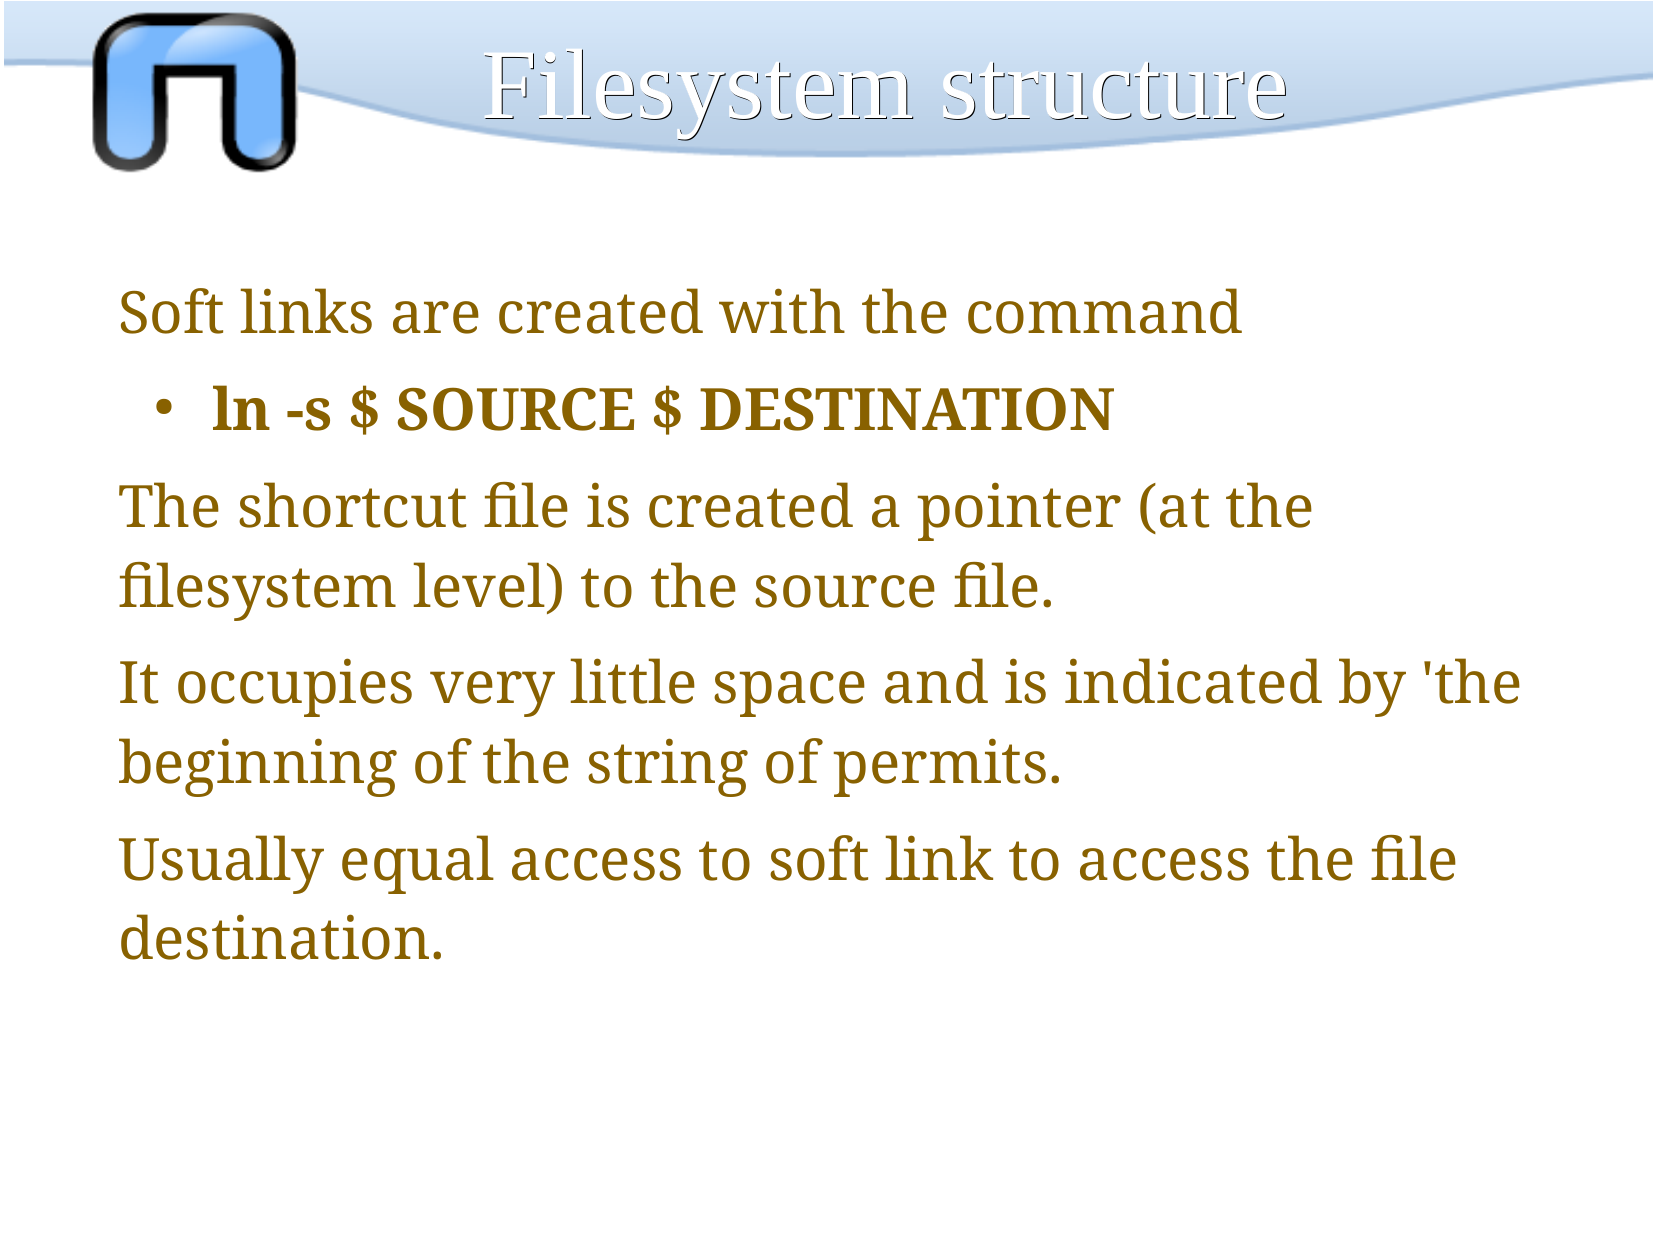

Filesystem structure
# Soft links are created with the command
ln -s $ SOURCE $ DESTINATION
The shortcut file is created a pointer (at the filesystem level) to the source file.
It occupies very little space and is indicated by 'the beginning of the string of permits.
Usually equal access to soft link to access the file destination.